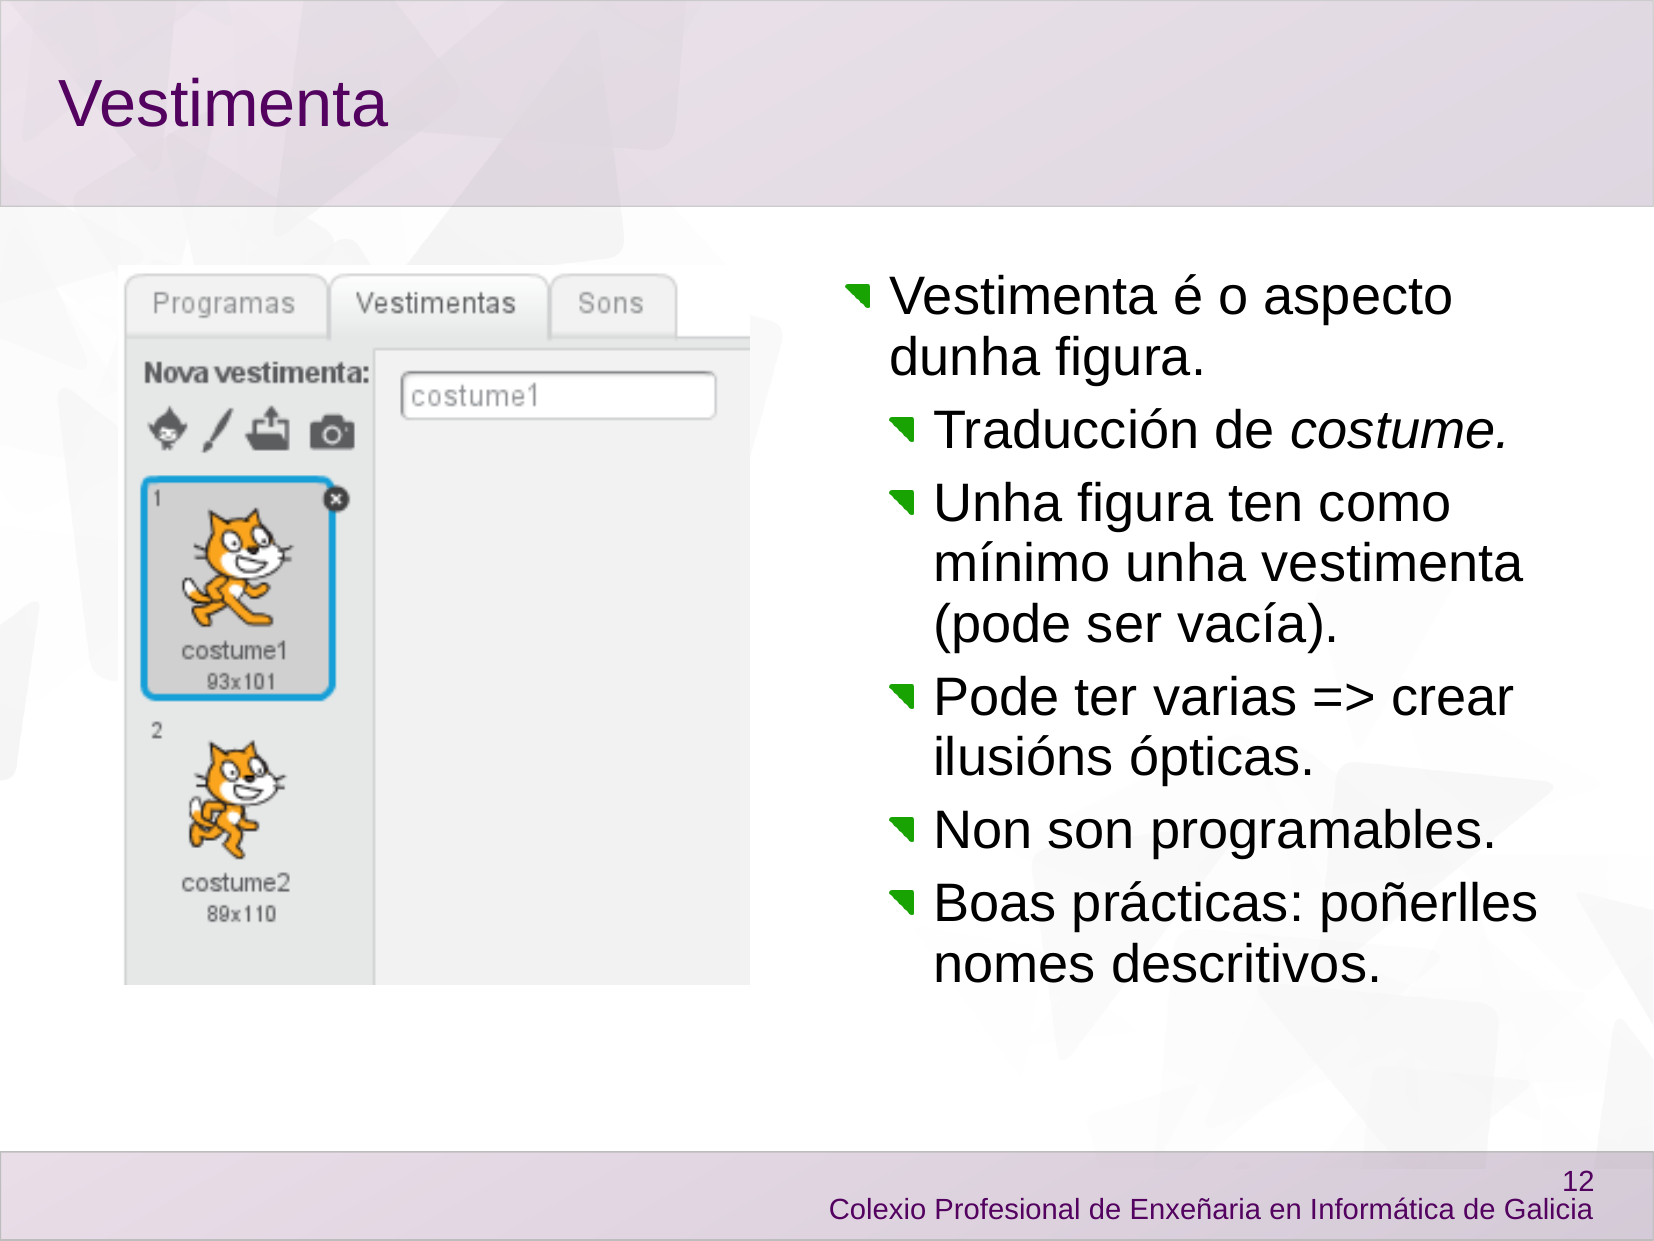

# Vestimenta
Vestimenta é o aspecto dunha figura.
Traducción de costume.
Unha figura ten como mínimo unha vestimenta (pode ser vacía).
Pode ter varias => crear ilusións ópticas.
Non son programables.
Boas prácticas: poñerlles nomes descritivos.
12
Colexio Profesional de Enxeñaria en Informática de Galicia